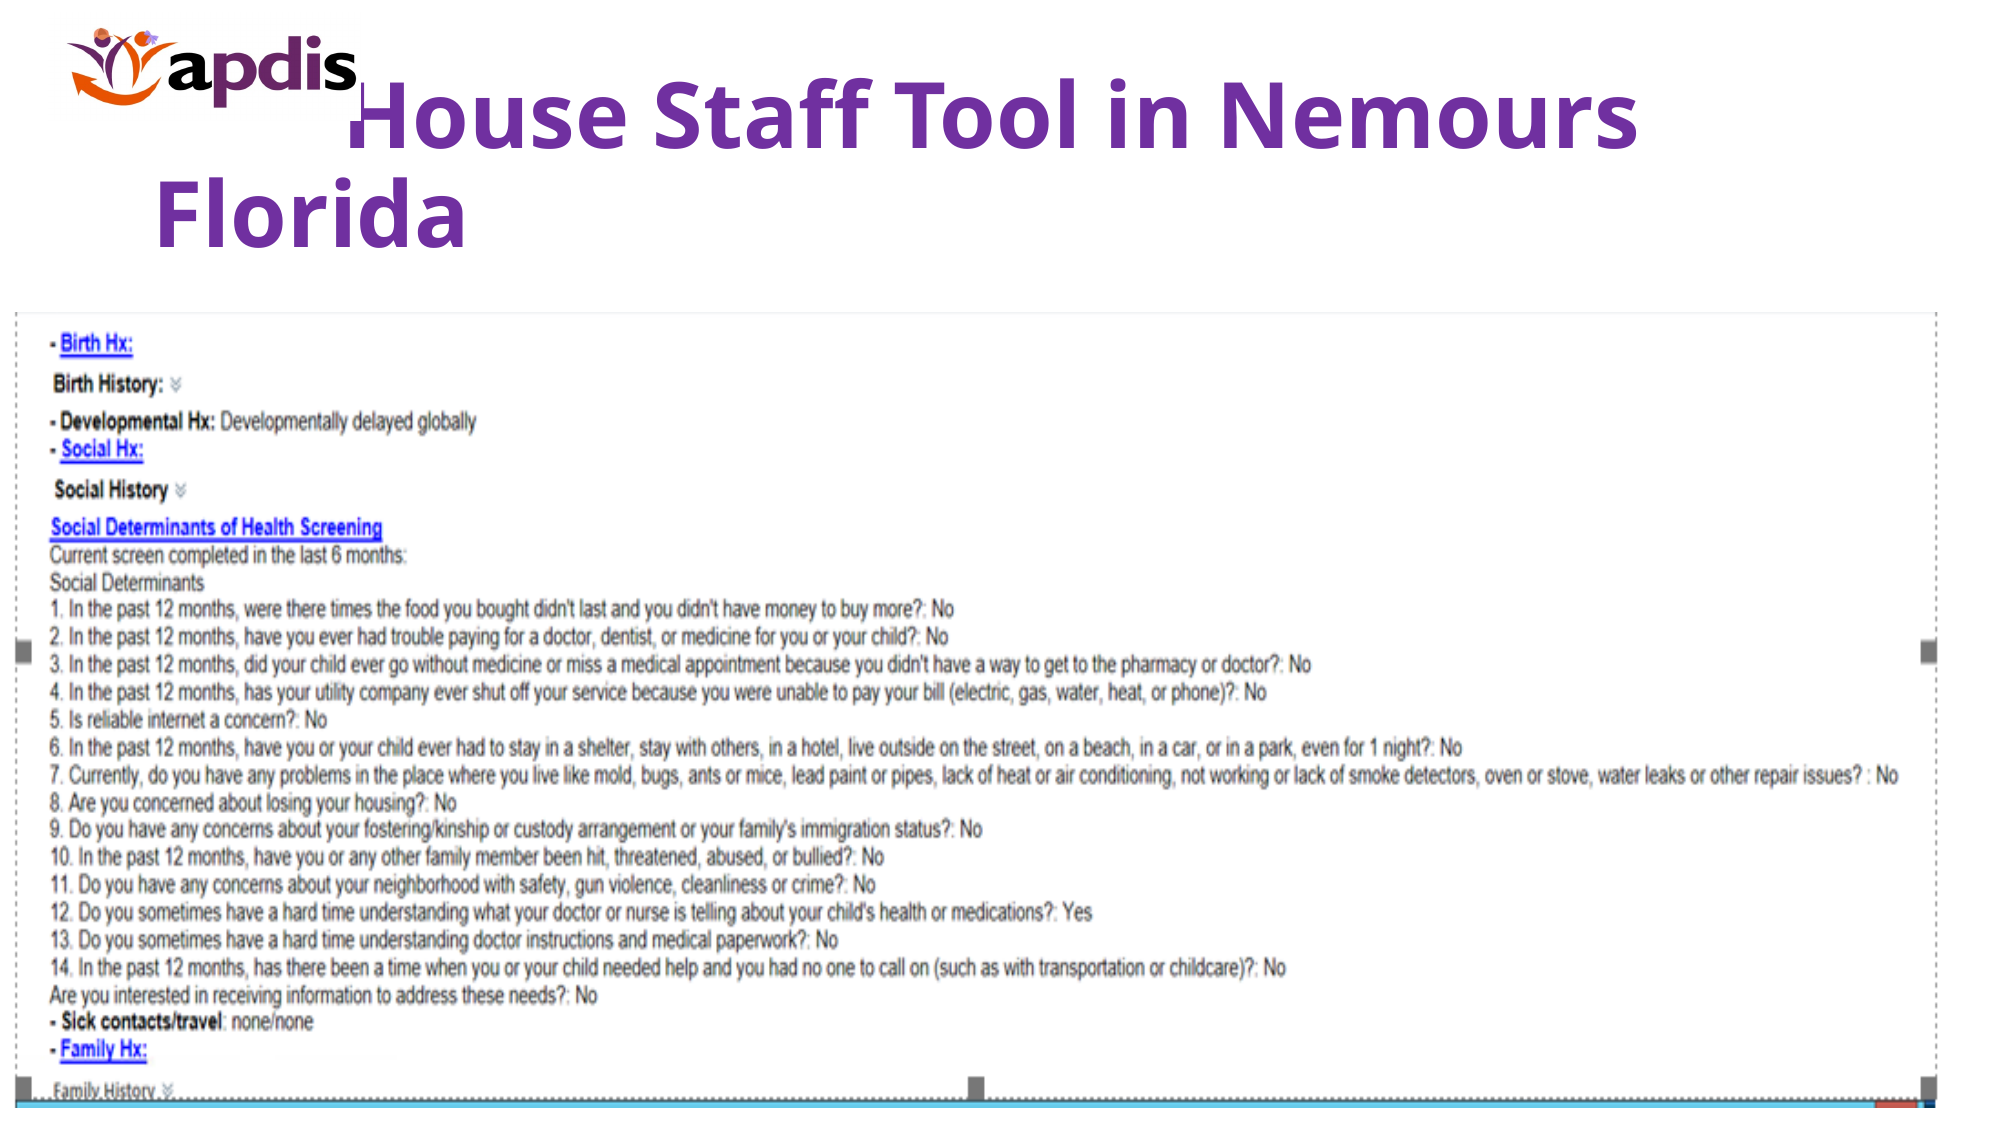

# House Staff Tool in Nemours Florida